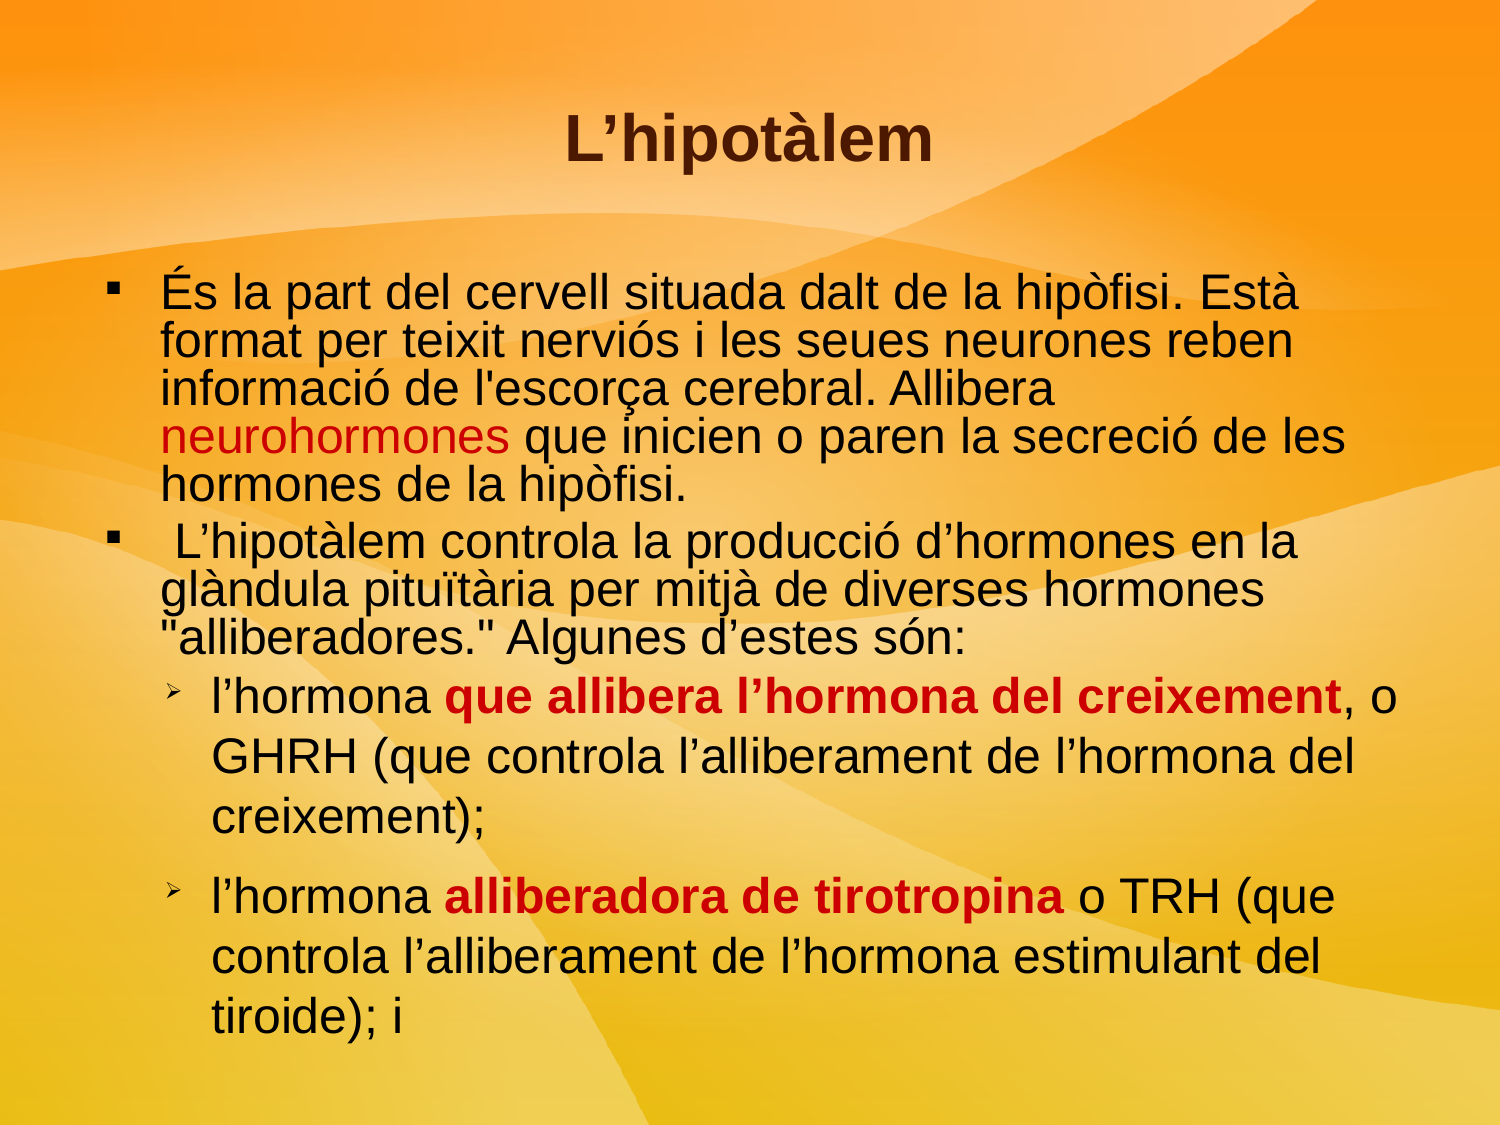

# L’hipotàlem
És la part del cervell situada dalt de la hipòfisi. Està format per teixit nerviós i les seues neurones reben informació de l'escorça cerebral. Allibera neurohormones que inicien o paren la secreció de les hormones de la hipòfisi.
 L’hipotàlem controla la producció d’hormones en la glàndula pituïtària per mitjà de diverses hormones "alliberadores." Algunes d’estes són:
l’hormona que allibera l’hormona del creixement, o GHRH (que controla l’alliberament de l’hormona del creixement);
l’hormona alliberadora de tirotropina o TRH (que controla l’alliberament de l’hormona estimulant del tiroide); i